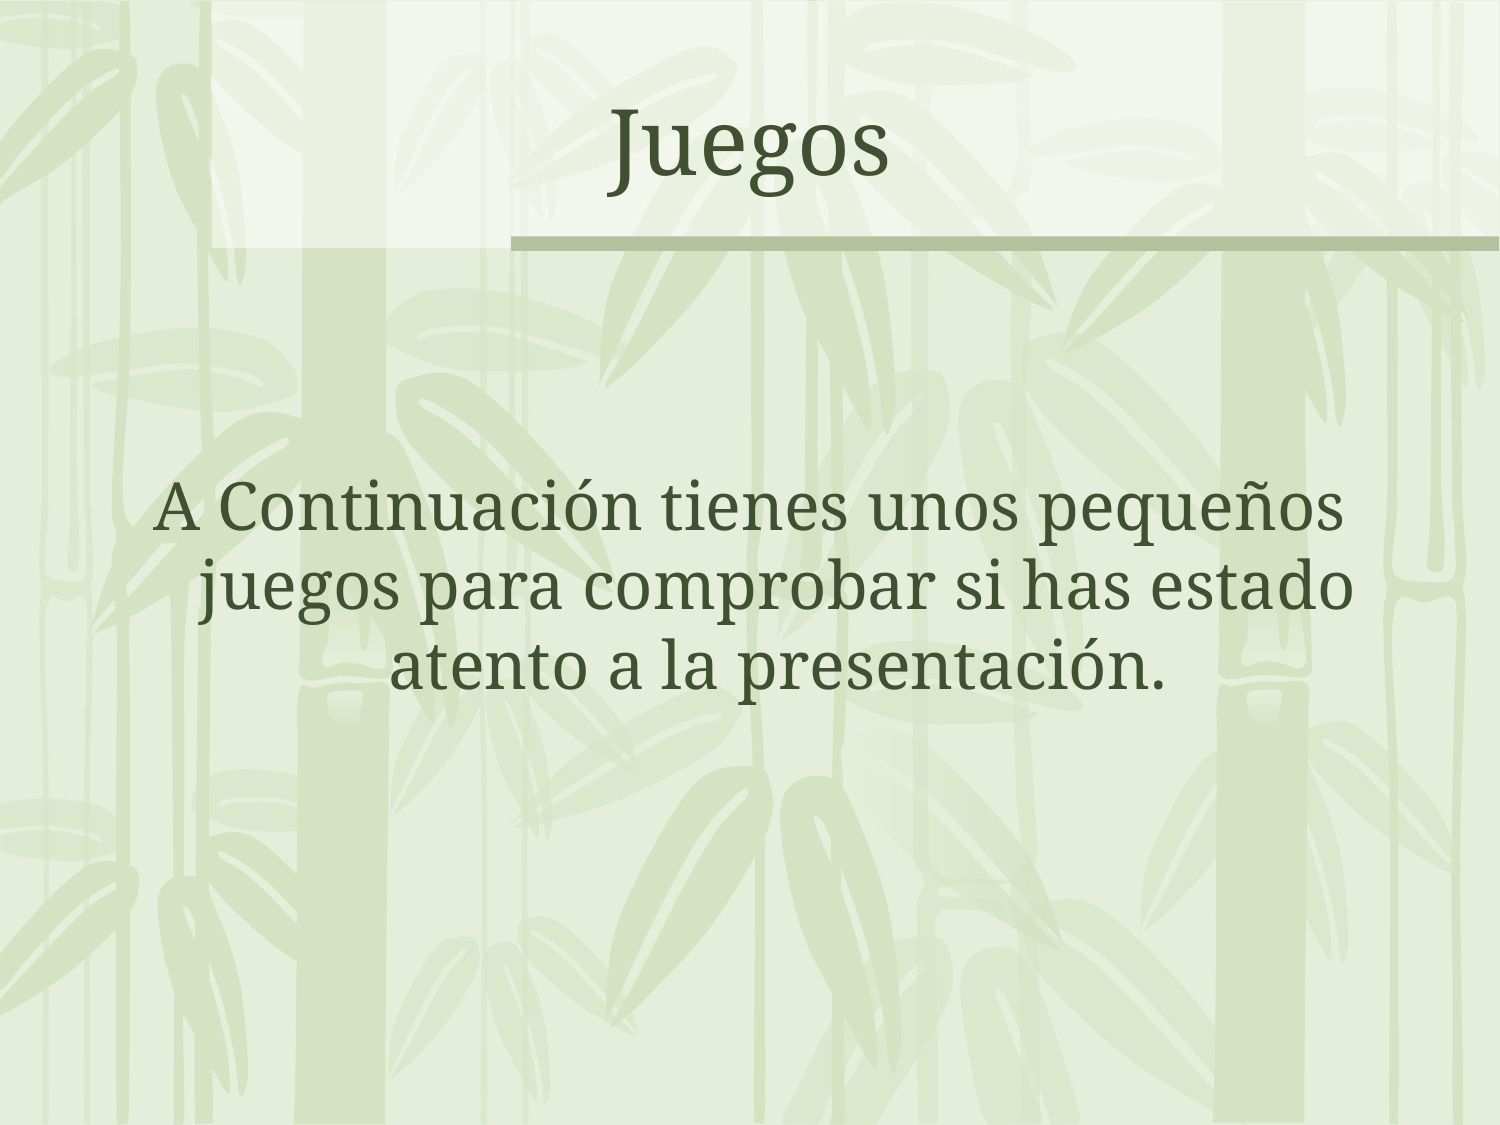

# Juegos
A Continuación tienes unos pequeños juegos para comprobar si has estado atento a la presentación.